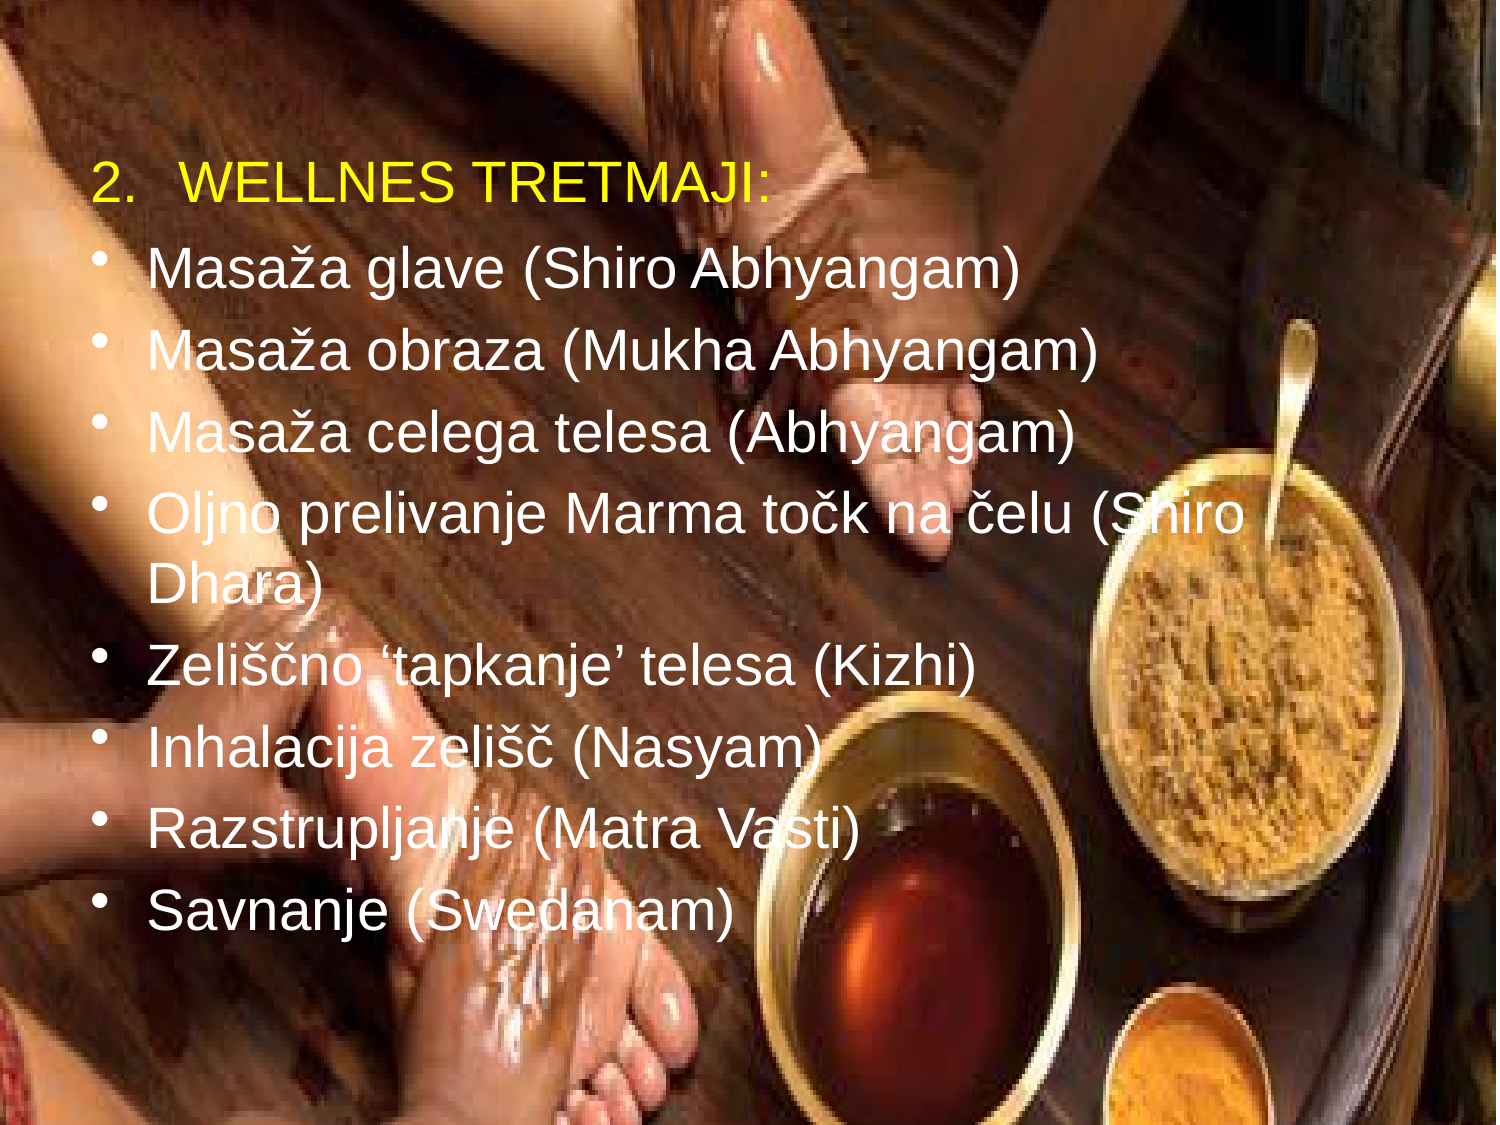

# 2. WELLNES TRETMAJI:
Masaža glave (Shiro Abhyangam)
Masaža obraza (Mukha Abhyangam)
Masaža celega telesa (Abhyangam)
Oljno prelivanje Marma točk na čelu (Shiro Dhara)
Zeliščno ‘tapkanje’ telesa (Kizhi)
Inhalacija zelišč (Nasyam)
Razstrupljanje (Matra Vasti)
Savnanje (Swedanam)